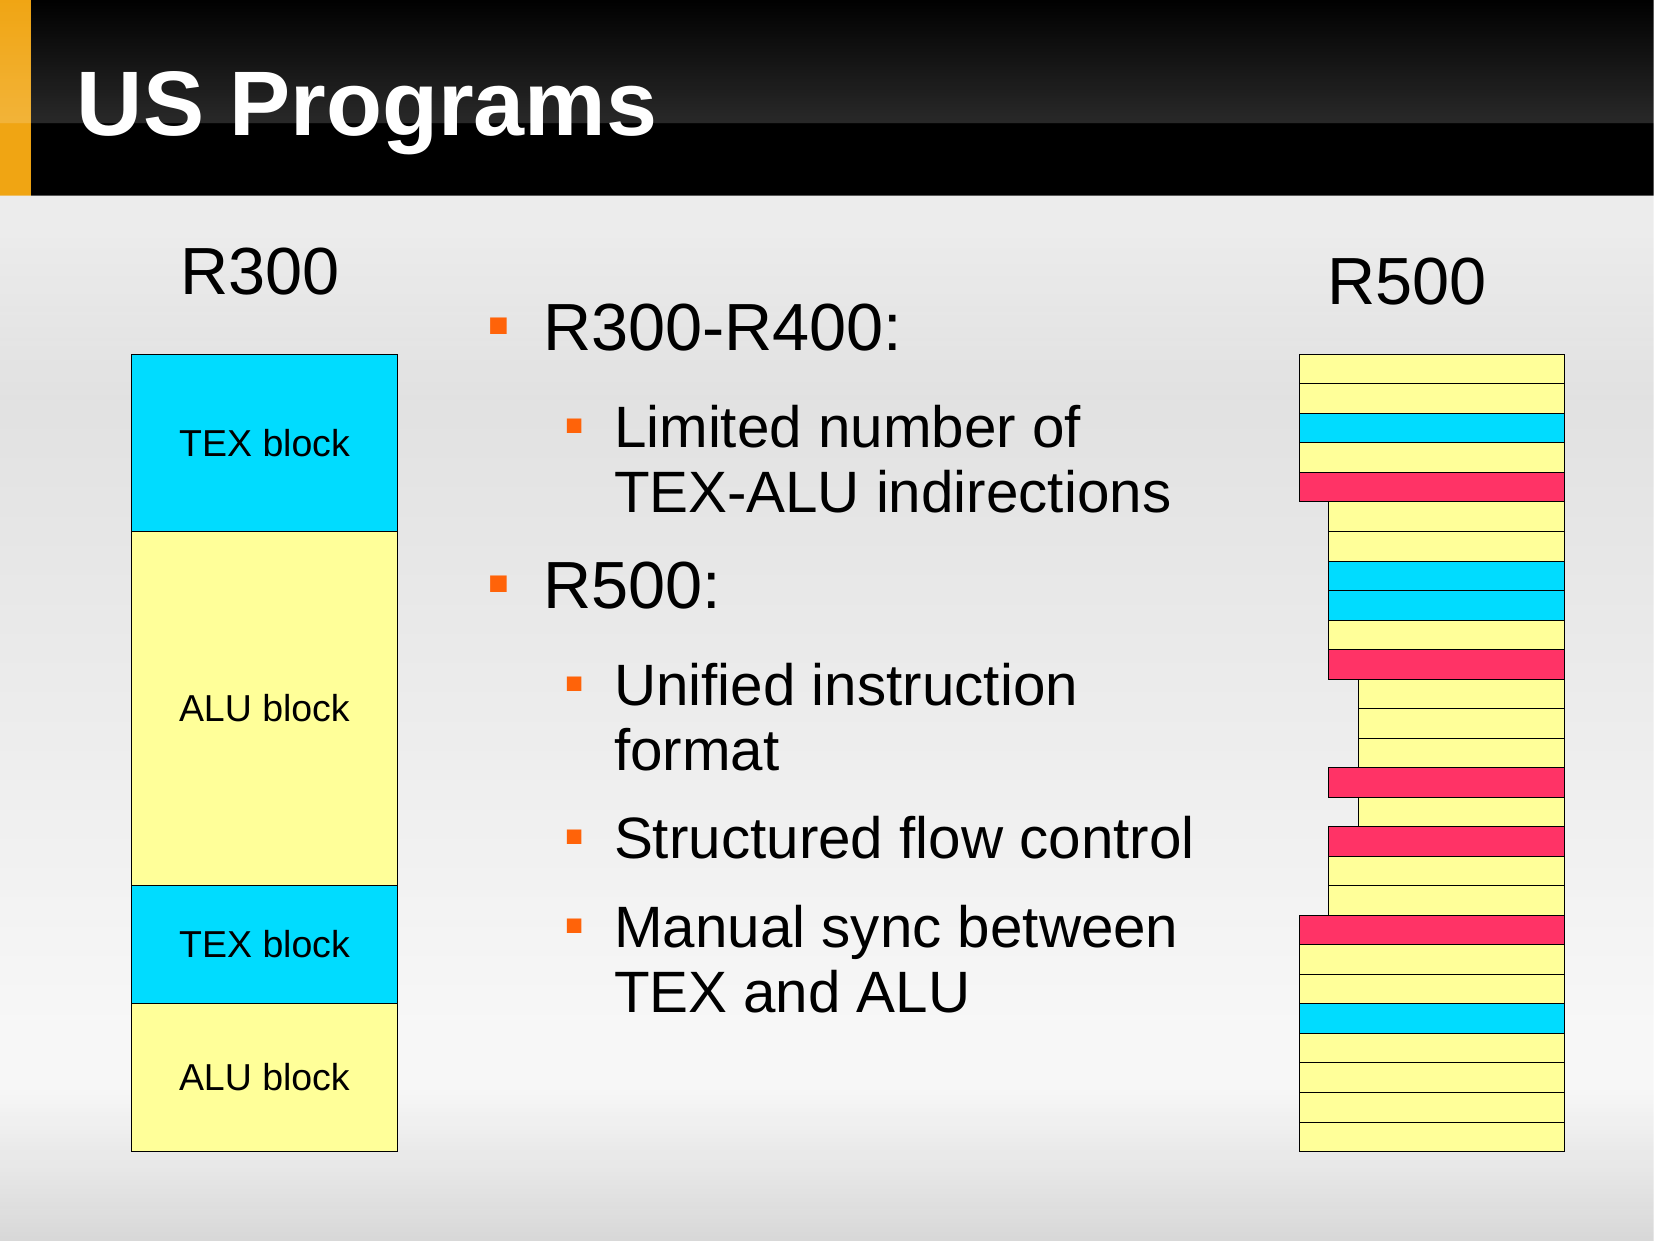

# US Programs
R300
R500
R300-R400:
Limited number of
TEX-ALU indirections
R500:
Unified instruction format
Structured flow control
Manual sync between TEX and ALU
TEX block
ALU block
TEX block
ALU block